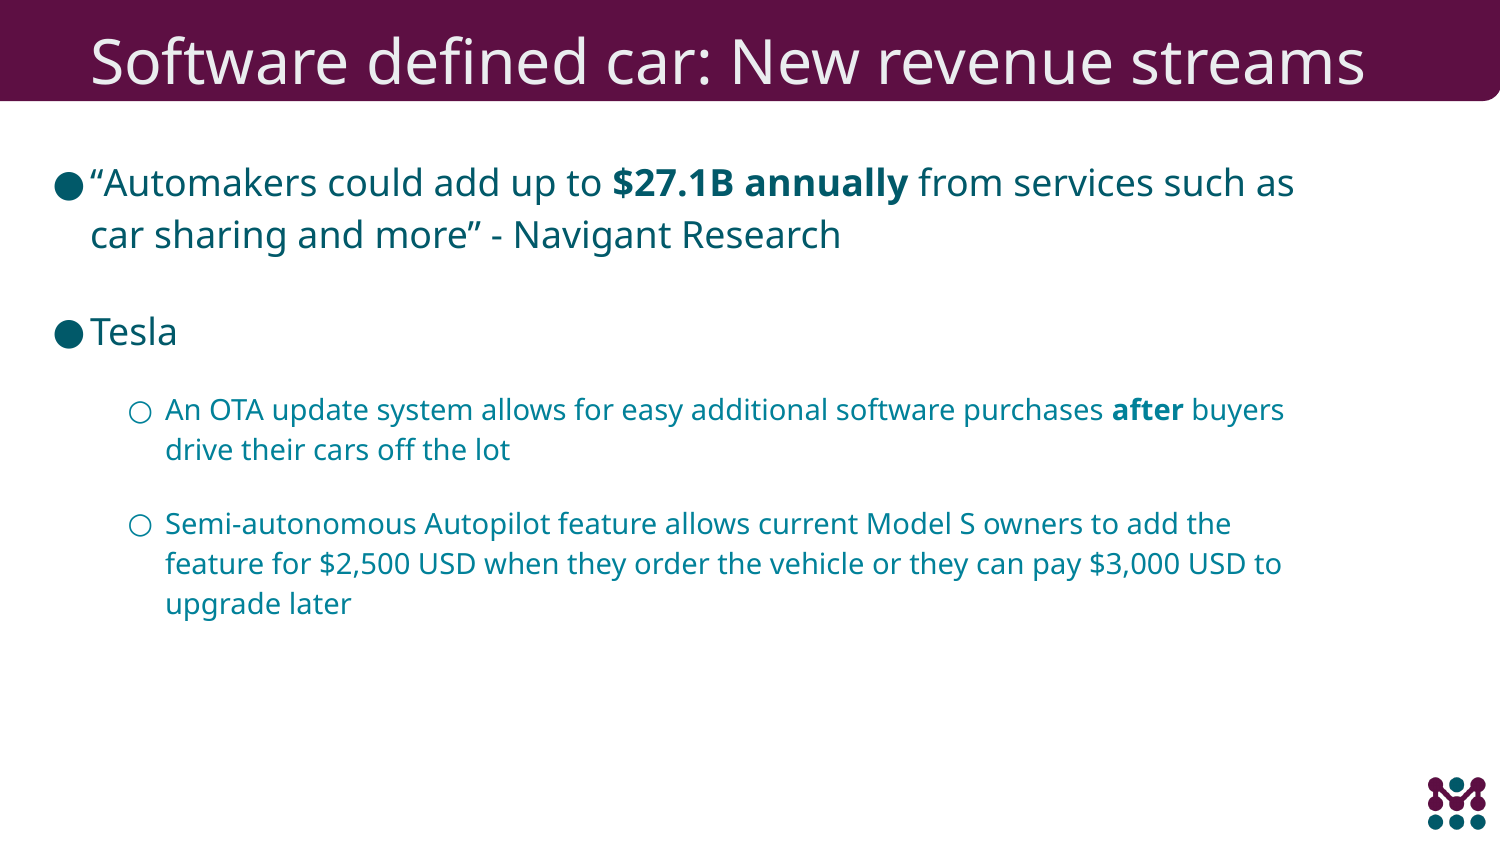

# Software defined car: New revenue streams
“Automakers could add up to $27.1B annually from services such as car sharing and more” - Navigant Research
Tesla
An OTA update system allows for easy additional software purchases after buyers drive their cars off the lot
Semi-autonomous Autopilot feature allows current Model S owners to add the feature for $2,500 USD when they order the vehicle or they can pay $3,000 USD to upgrade later